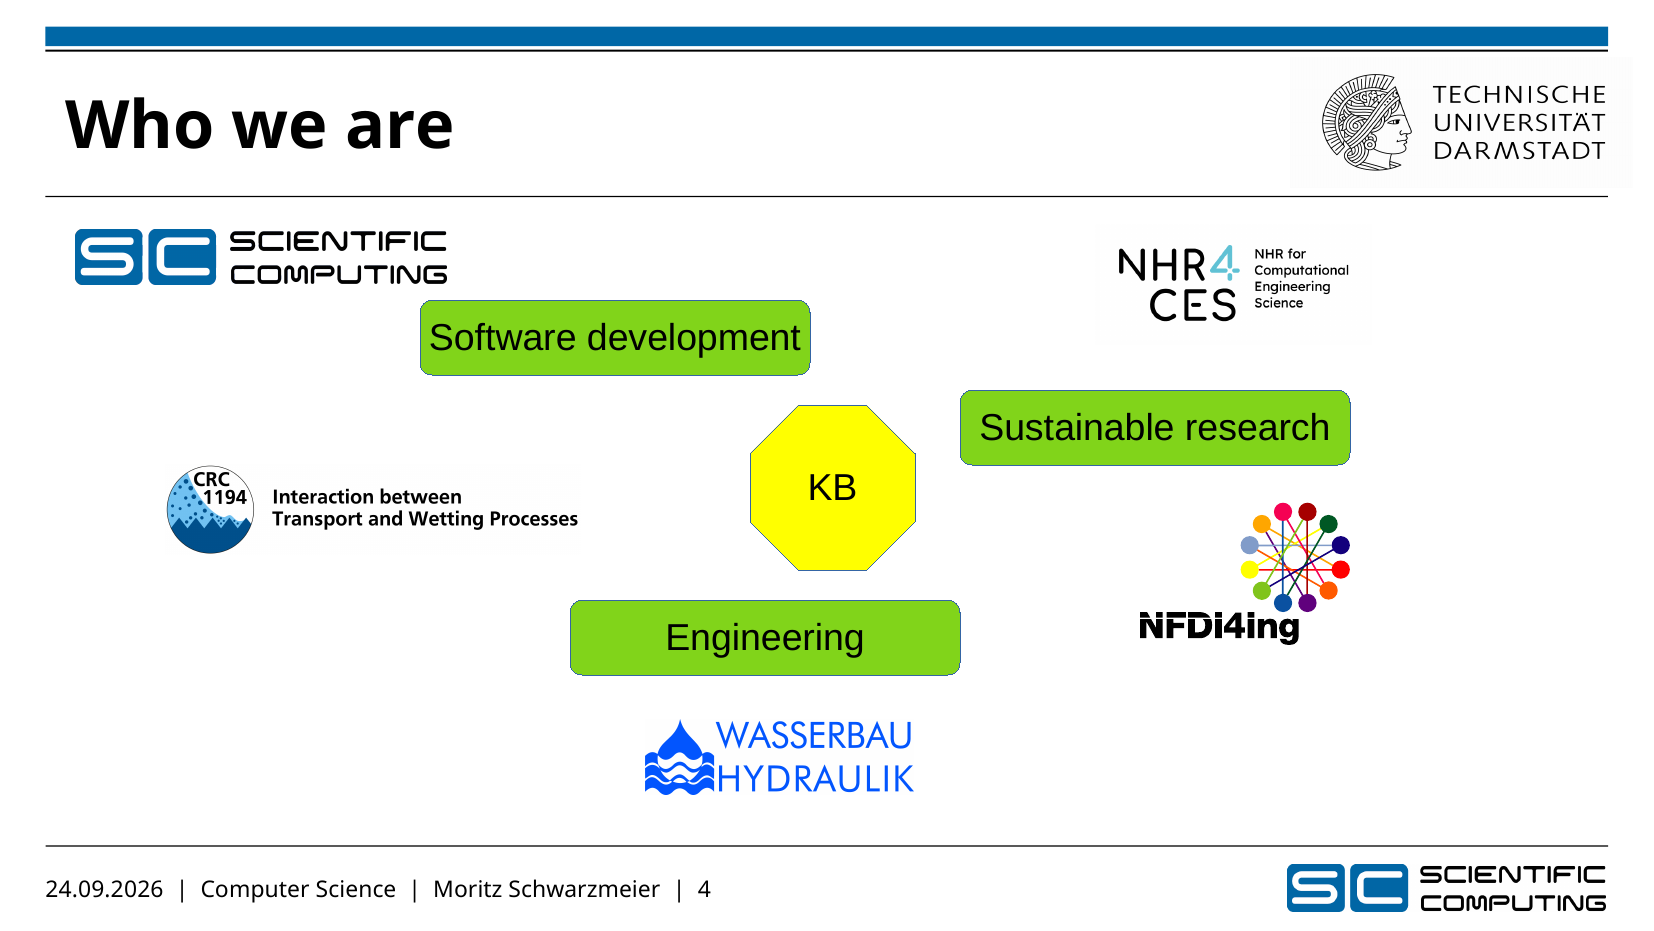

# Who we are
Software development
Sustainable research
KB
Engineering
Computer Science | Moritz Schwarzmeier